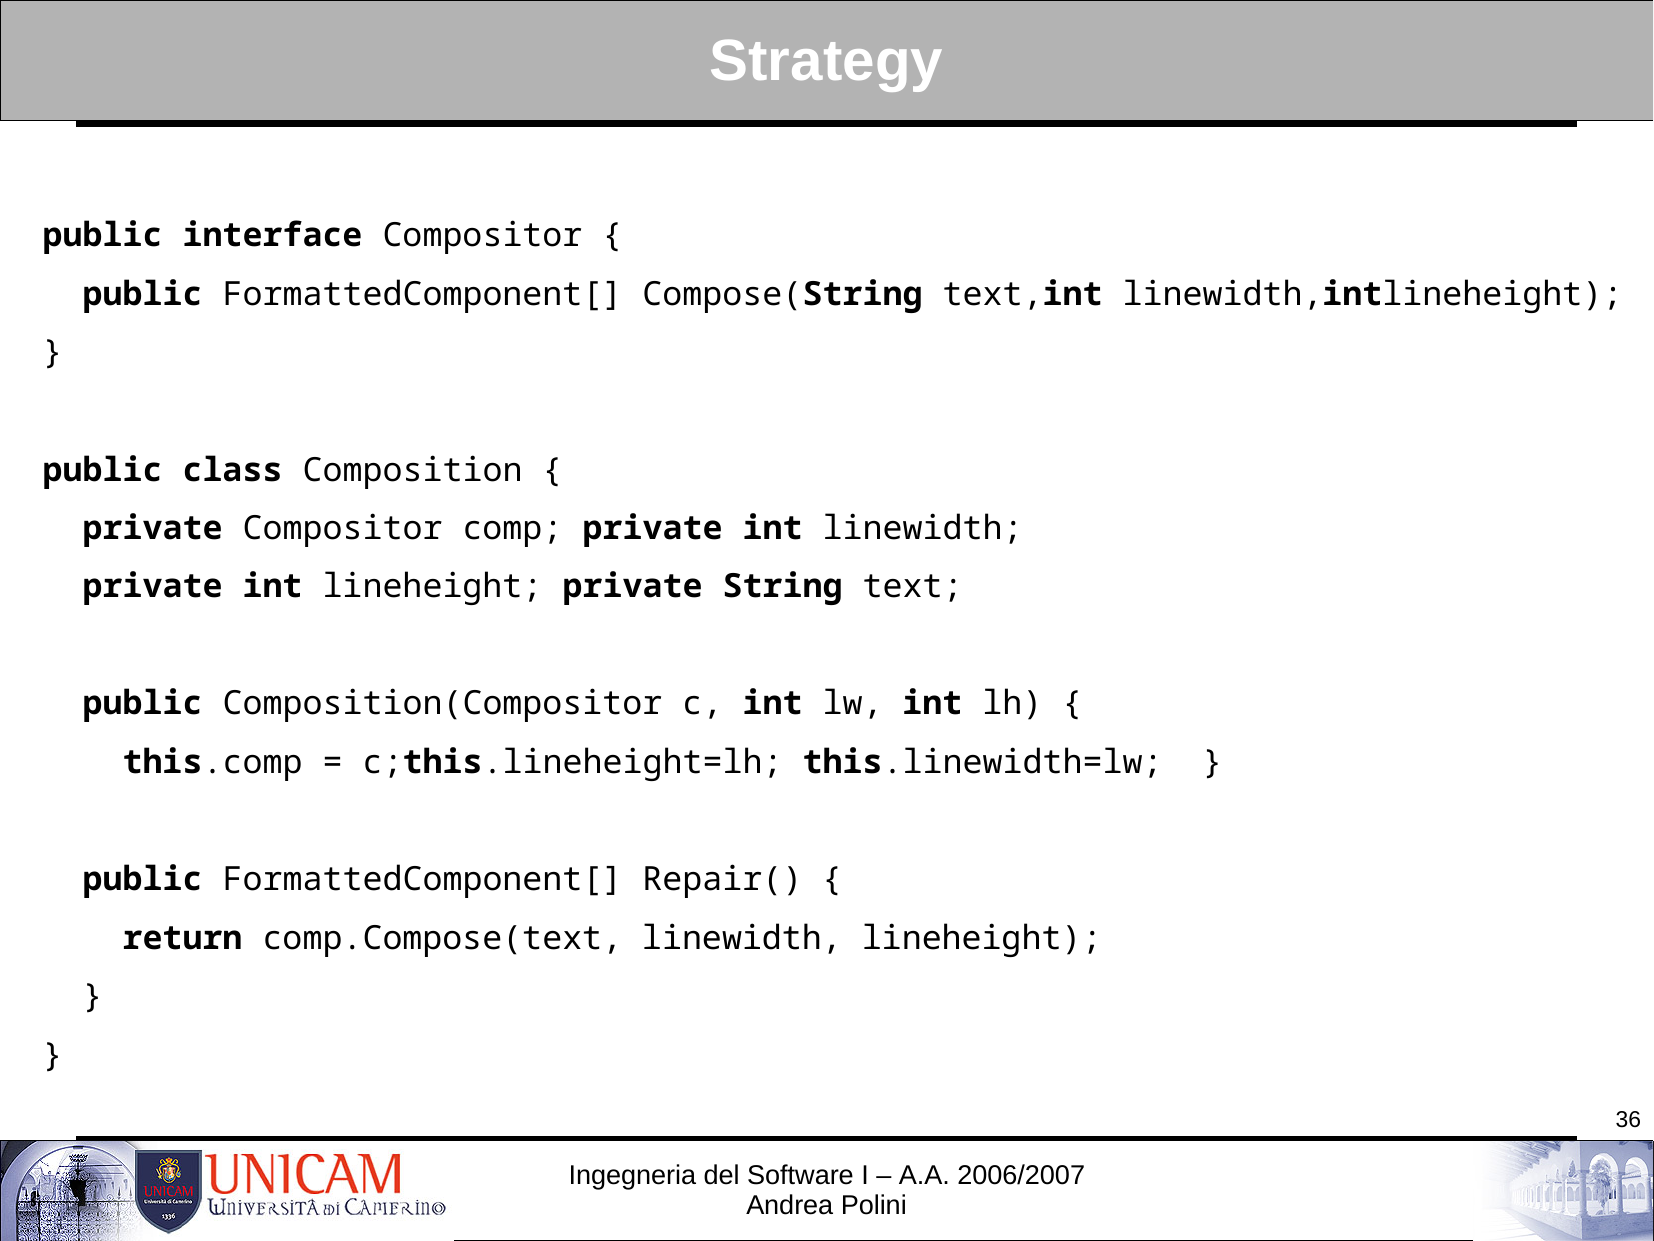

# Strategy
public interface Compositor {
 public FormattedComponent[] Compose(String text,int linewidth,intlineheight);
}
public class Composition {
 private Compositor comp; private int linewidth;
 private int lineheight; private String text;
 public Composition(Compositor c, int lw, int lh) {
 this.comp = c;this.lineheight=lh; this.linewidth=lw; }
 public FormattedComponent[] Repair() {
 return comp.Compose(text, linewidth, lineheight);
 }
}
36